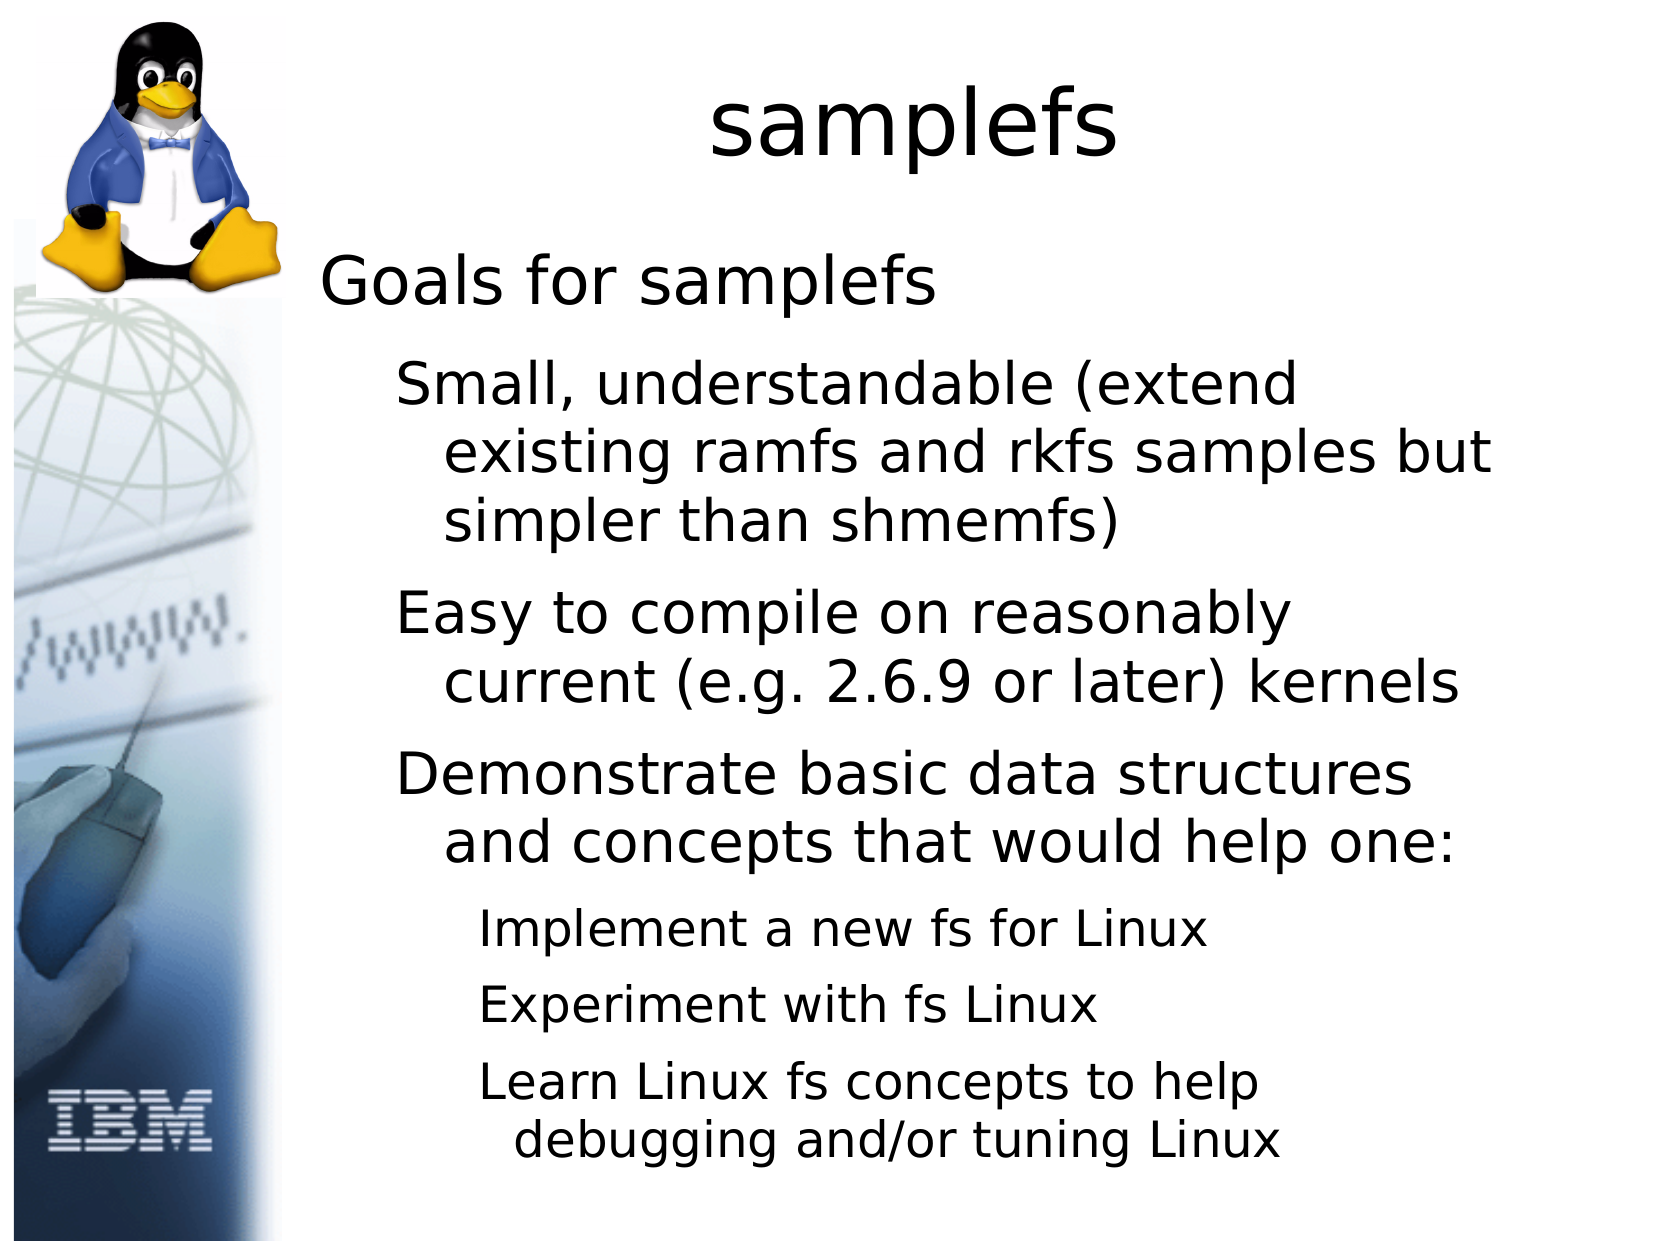

# samplefs
Goals for samplefs
Small, understandable (extend existing ramfs and rkfs samples but simpler than shmemfs)
Easy to compile on reasonably current (e.g. 2.6.9 or later) kernels
Demonstrate basic data structures and concepts that would help one:
Implement a new fs for Linux
Experiment with fs Linux
Learn Linux fs concepts to help debugging and/or tuning Linux